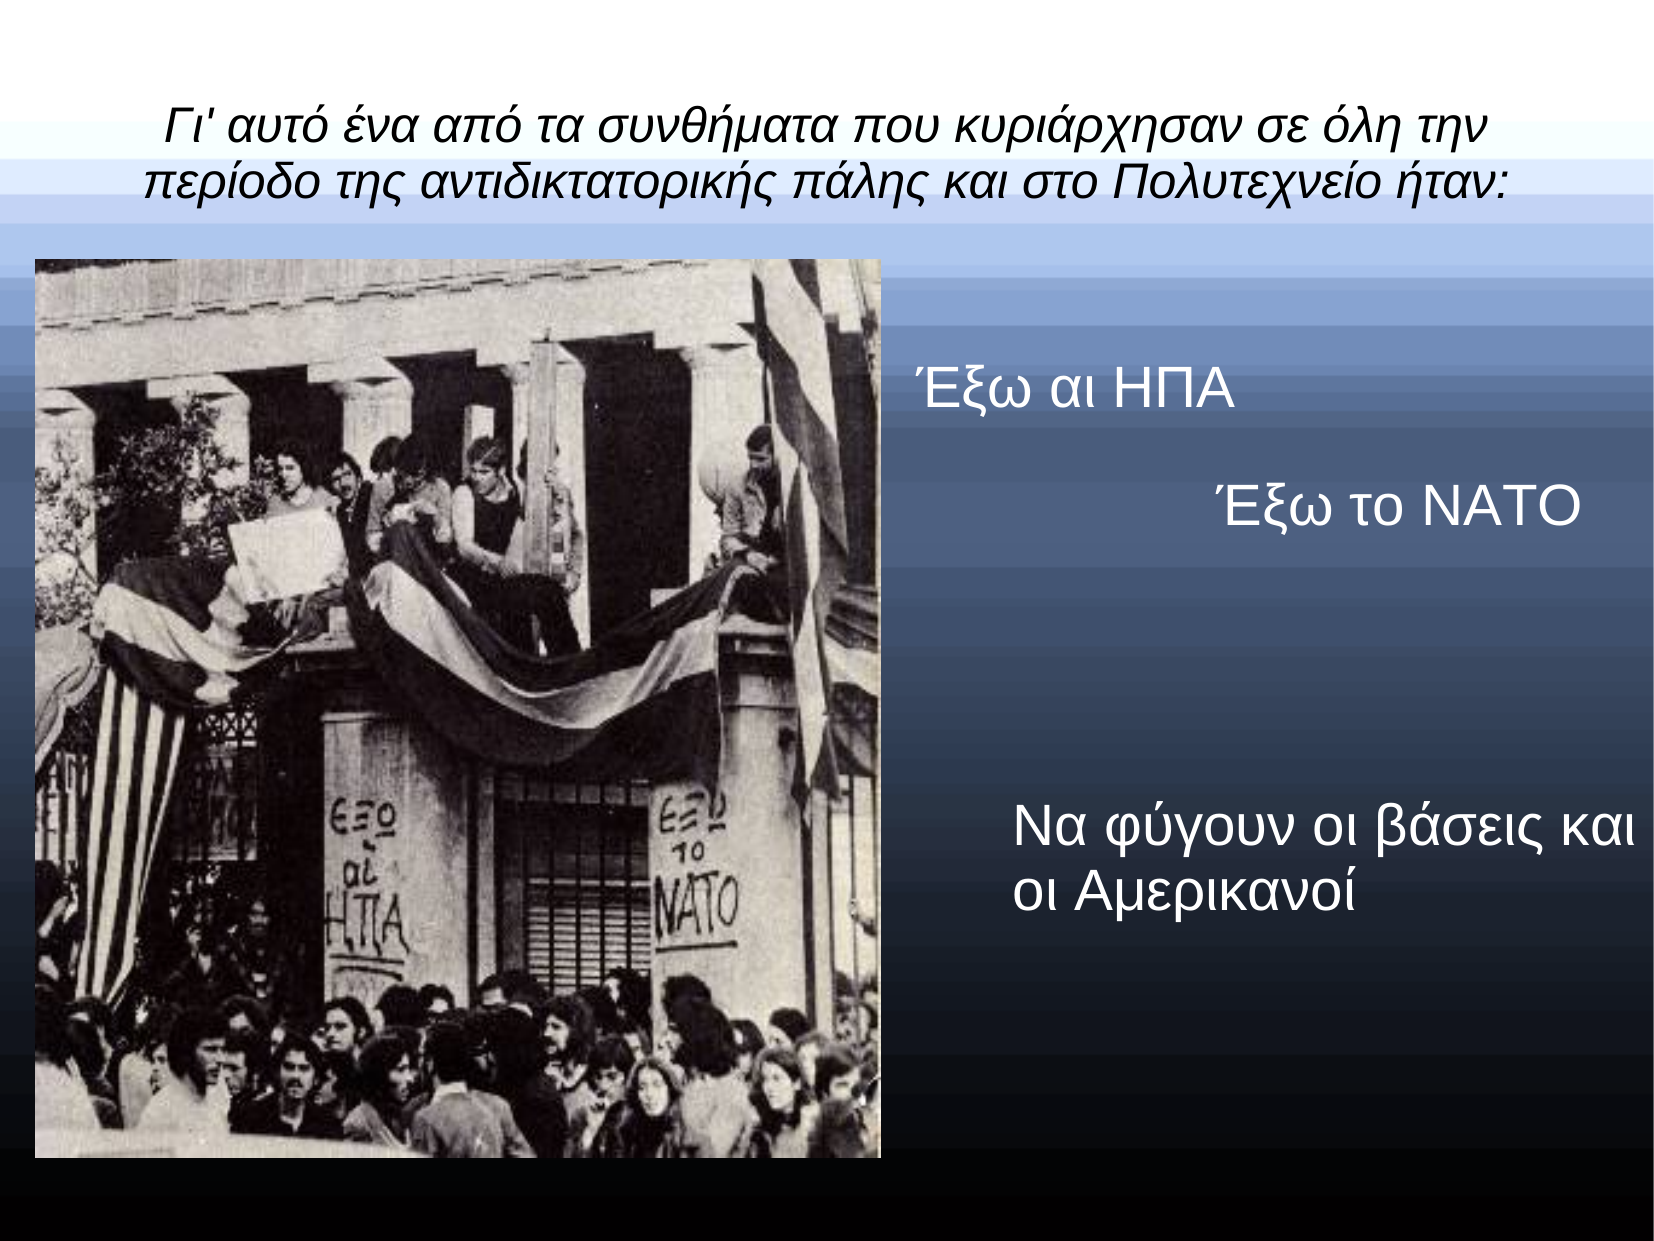

# Γι' αυτό ένα από τα συνθήματα που κυριάρχησαν σε όλη την περίοδο της αντιδικτατορικής πάλης και στο Πολυτεχνείο ήταν:
Έξω αι ΗΠΑ
Έξω το ΝΑΤΟ
Να φύγουν οι βάσεις και οι Αμερικανοί